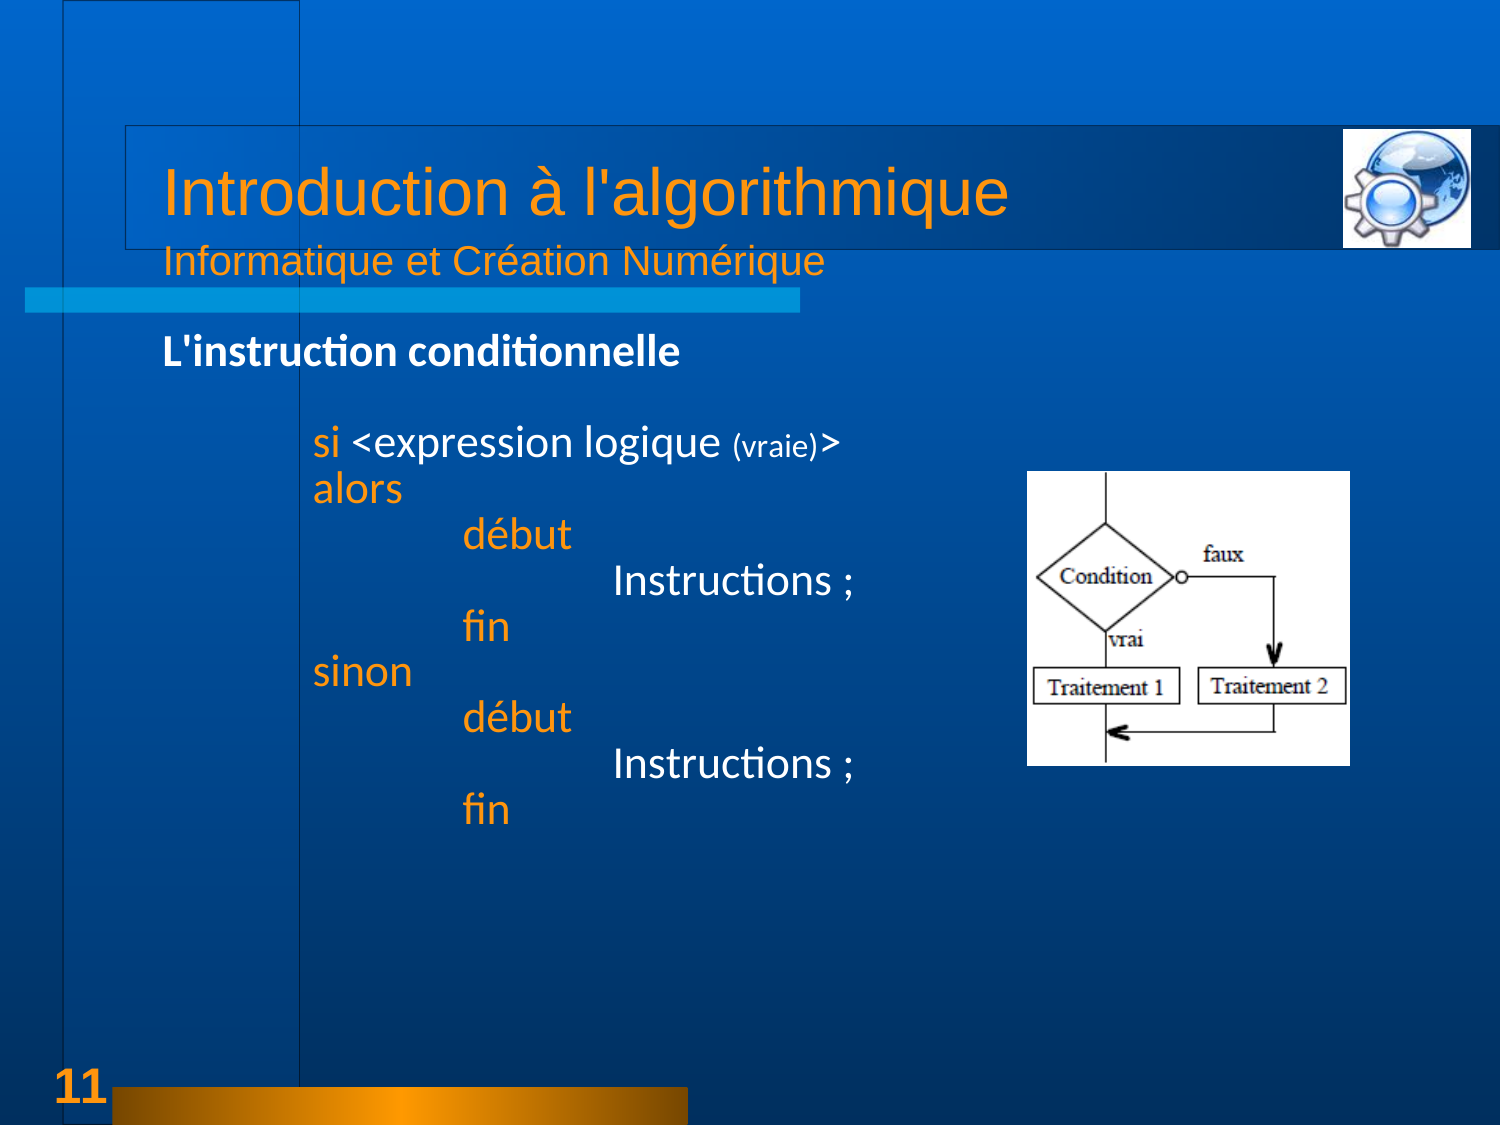

L'instruction conditionnelle
	si <expression logique (vraie)>
	alors
		début
			Instructions ;
		fin
	sinon
		début
			Instructions ;
		fin